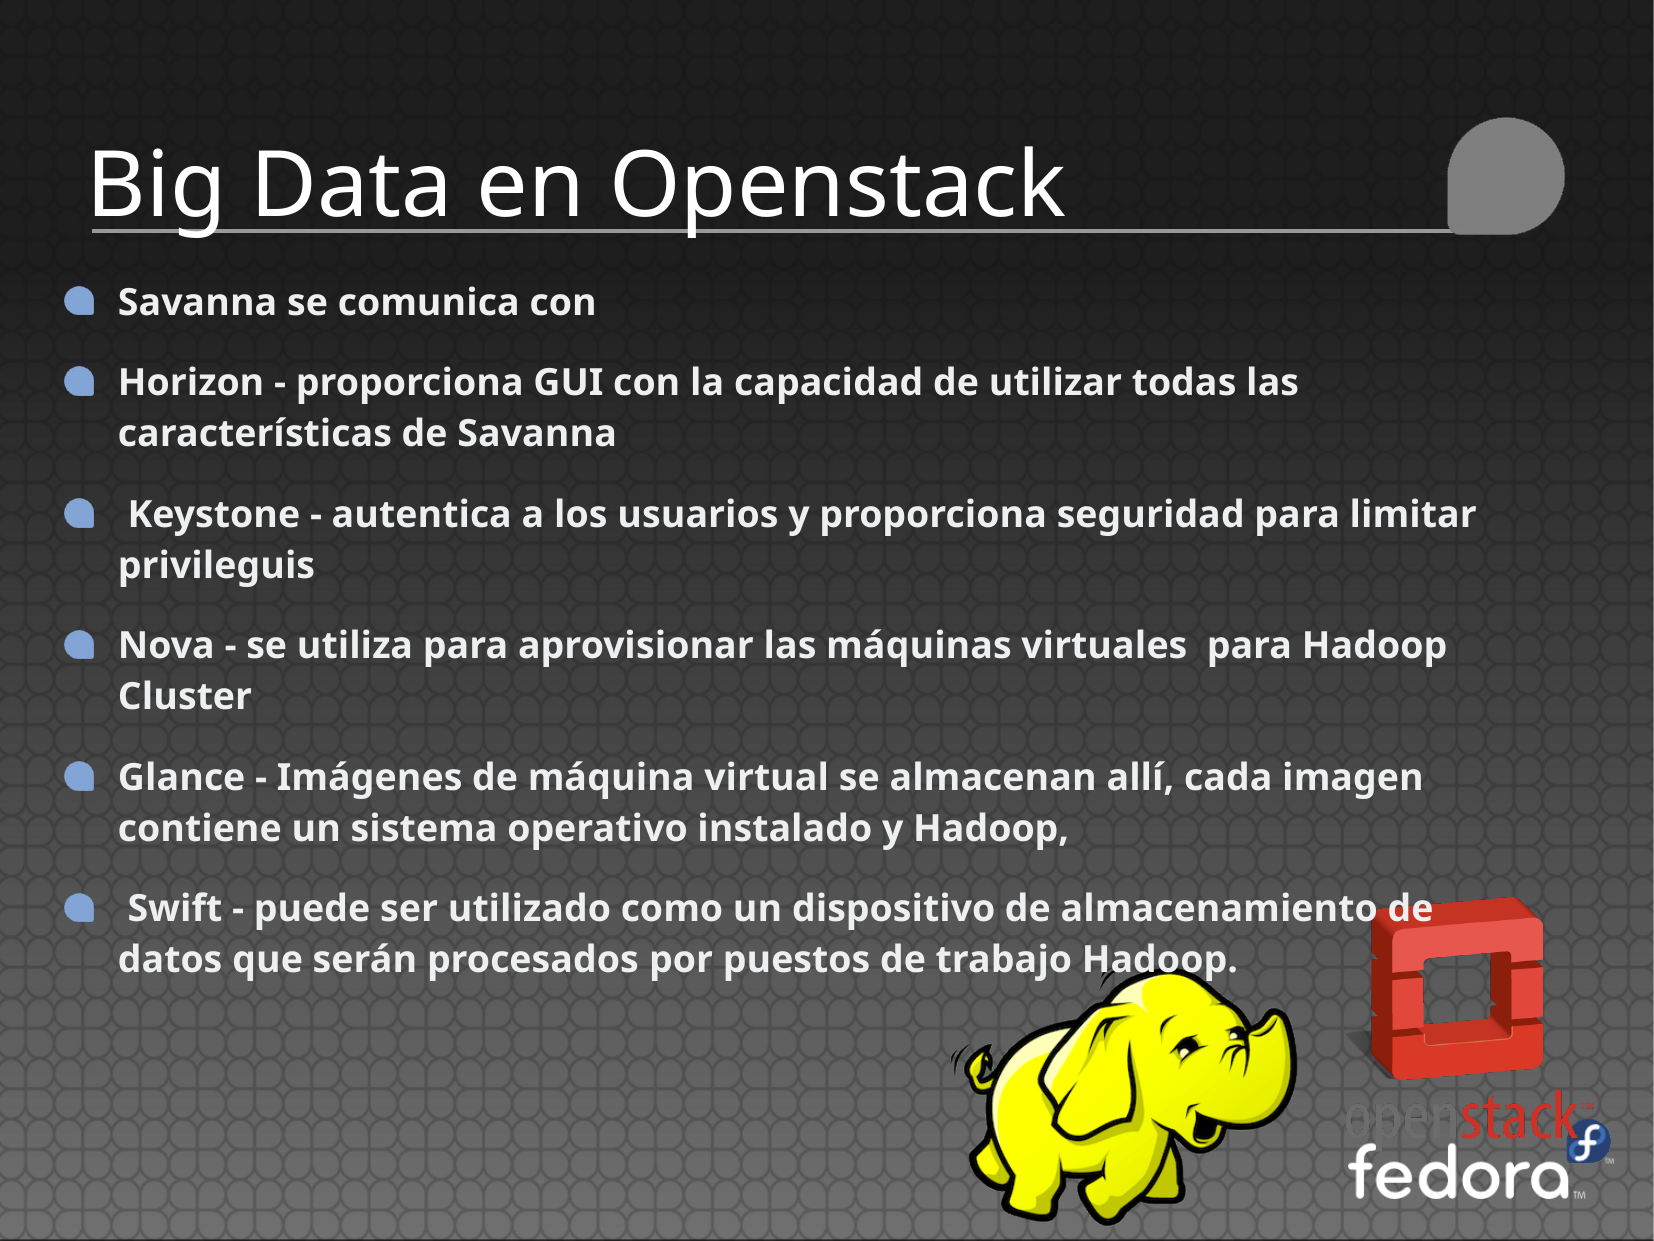

# Big Data en Openstack
Savanna se comunica con
Horizon - proporciona GUI con la capacidad de utilizar todas las características de Savanna
 Keystone - autentica a los usuarios y proporciona seguridad para limitar privileguis
Nova - se utiliza para aprovisionar las máquinas virtuales para Hadoop Cluster
Glance - Imágenes de máquina virtual se almacenan allí, cada imagen contiene un sistema operativo instalado y Hadoop,
 Swift - puede ser utilizado como un dispositivo de almacenamiento de datos que serán procesados ​​por puestos de trabajo Hadoop.